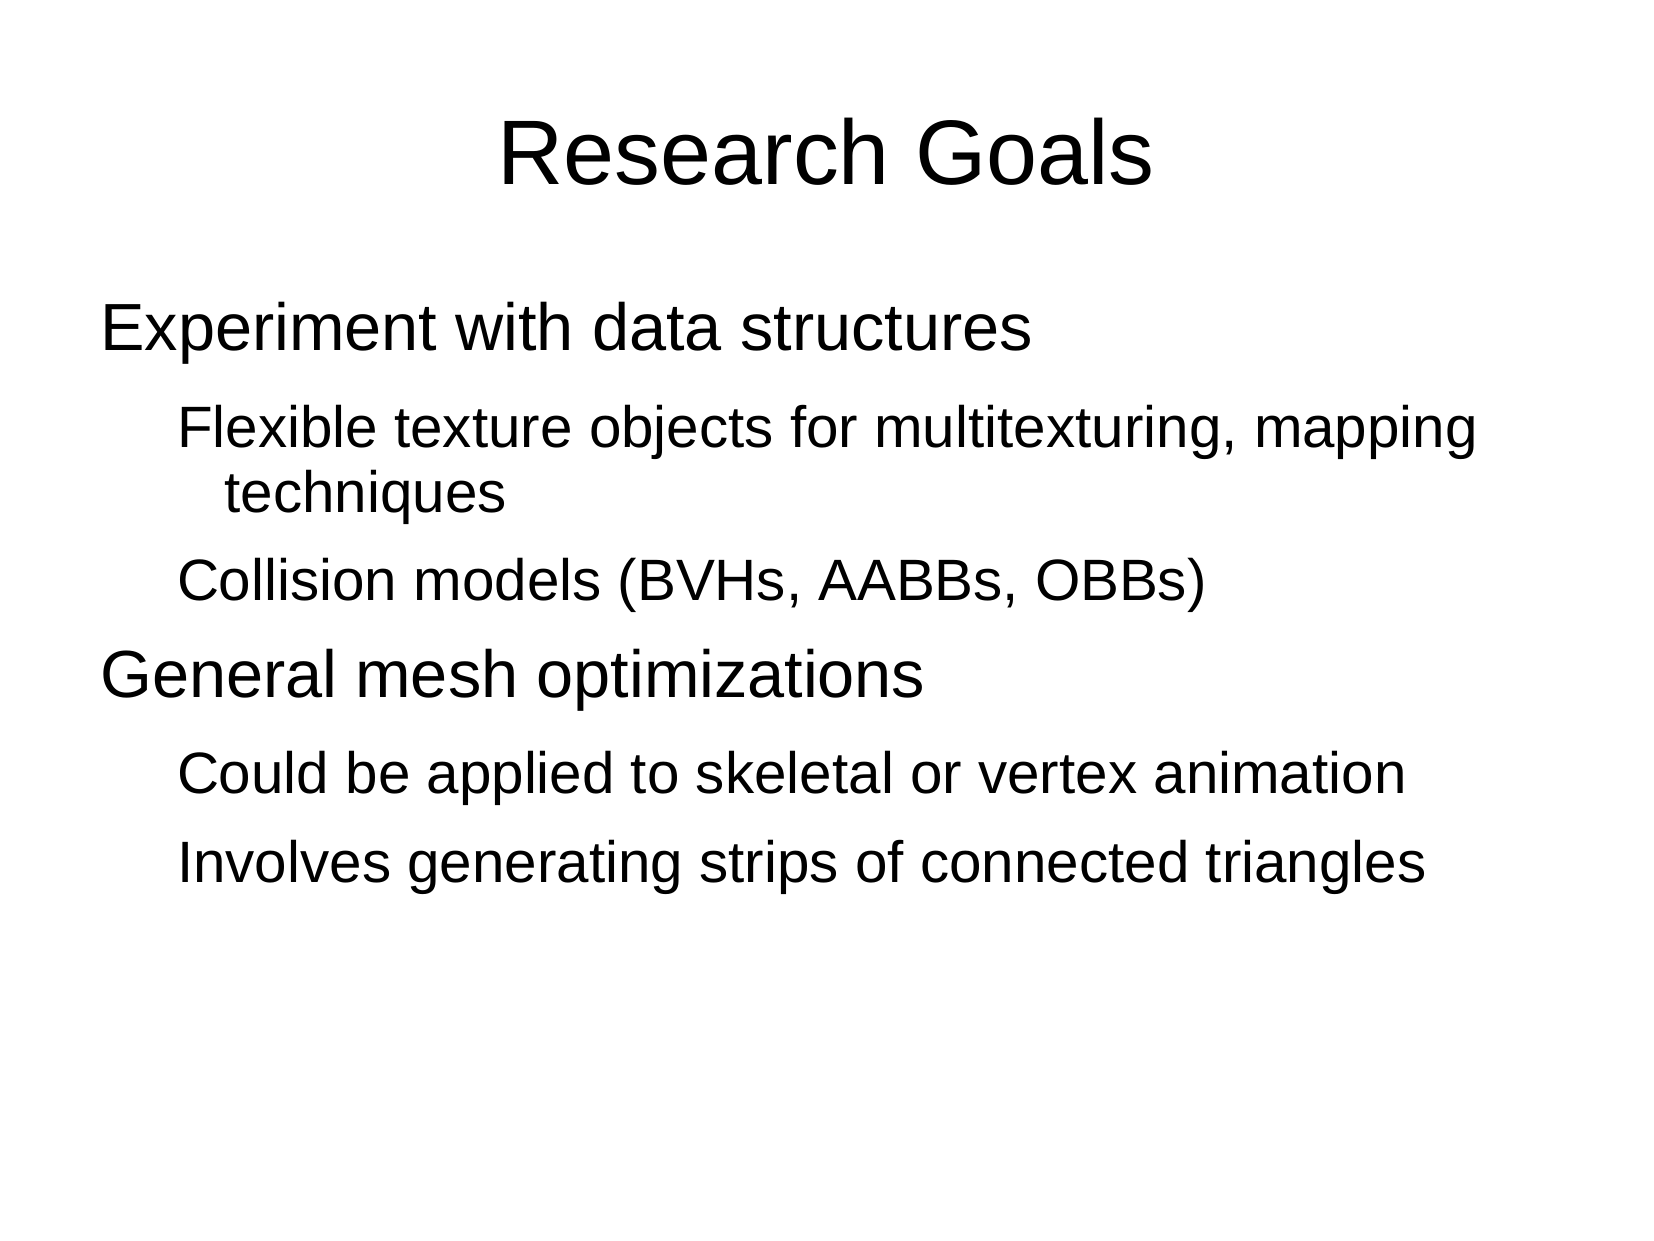

# Research Goals
Experiment with data structures
Flexible texture objects for multitexturing, mapping techniques
Collision models (BVHs, AABBs, OBBs)
General mesh optimizations
Could be applied to skeletal or vertex animation
Involves generating strips of connected triangles